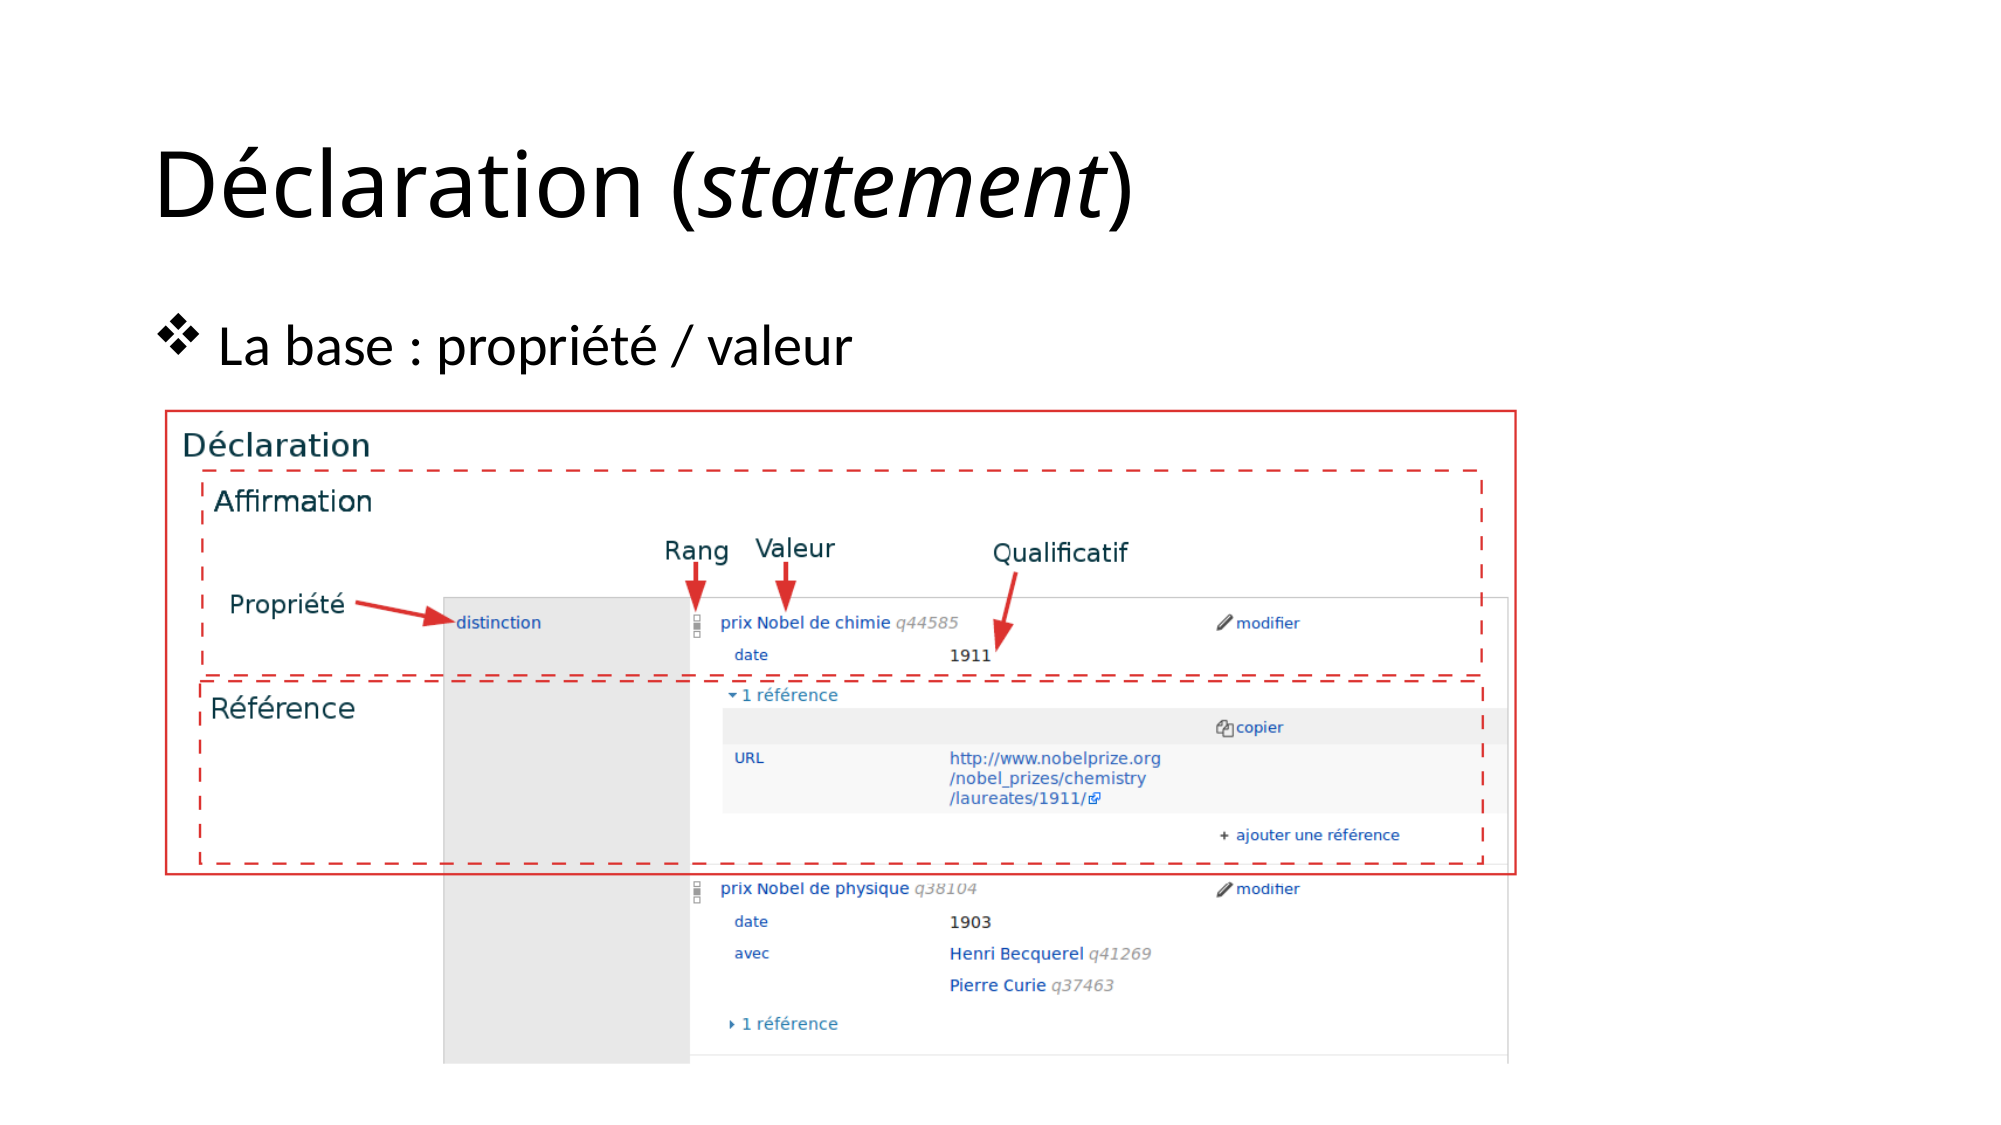

# Déclaration (statement)
 La base : propriété / valeur